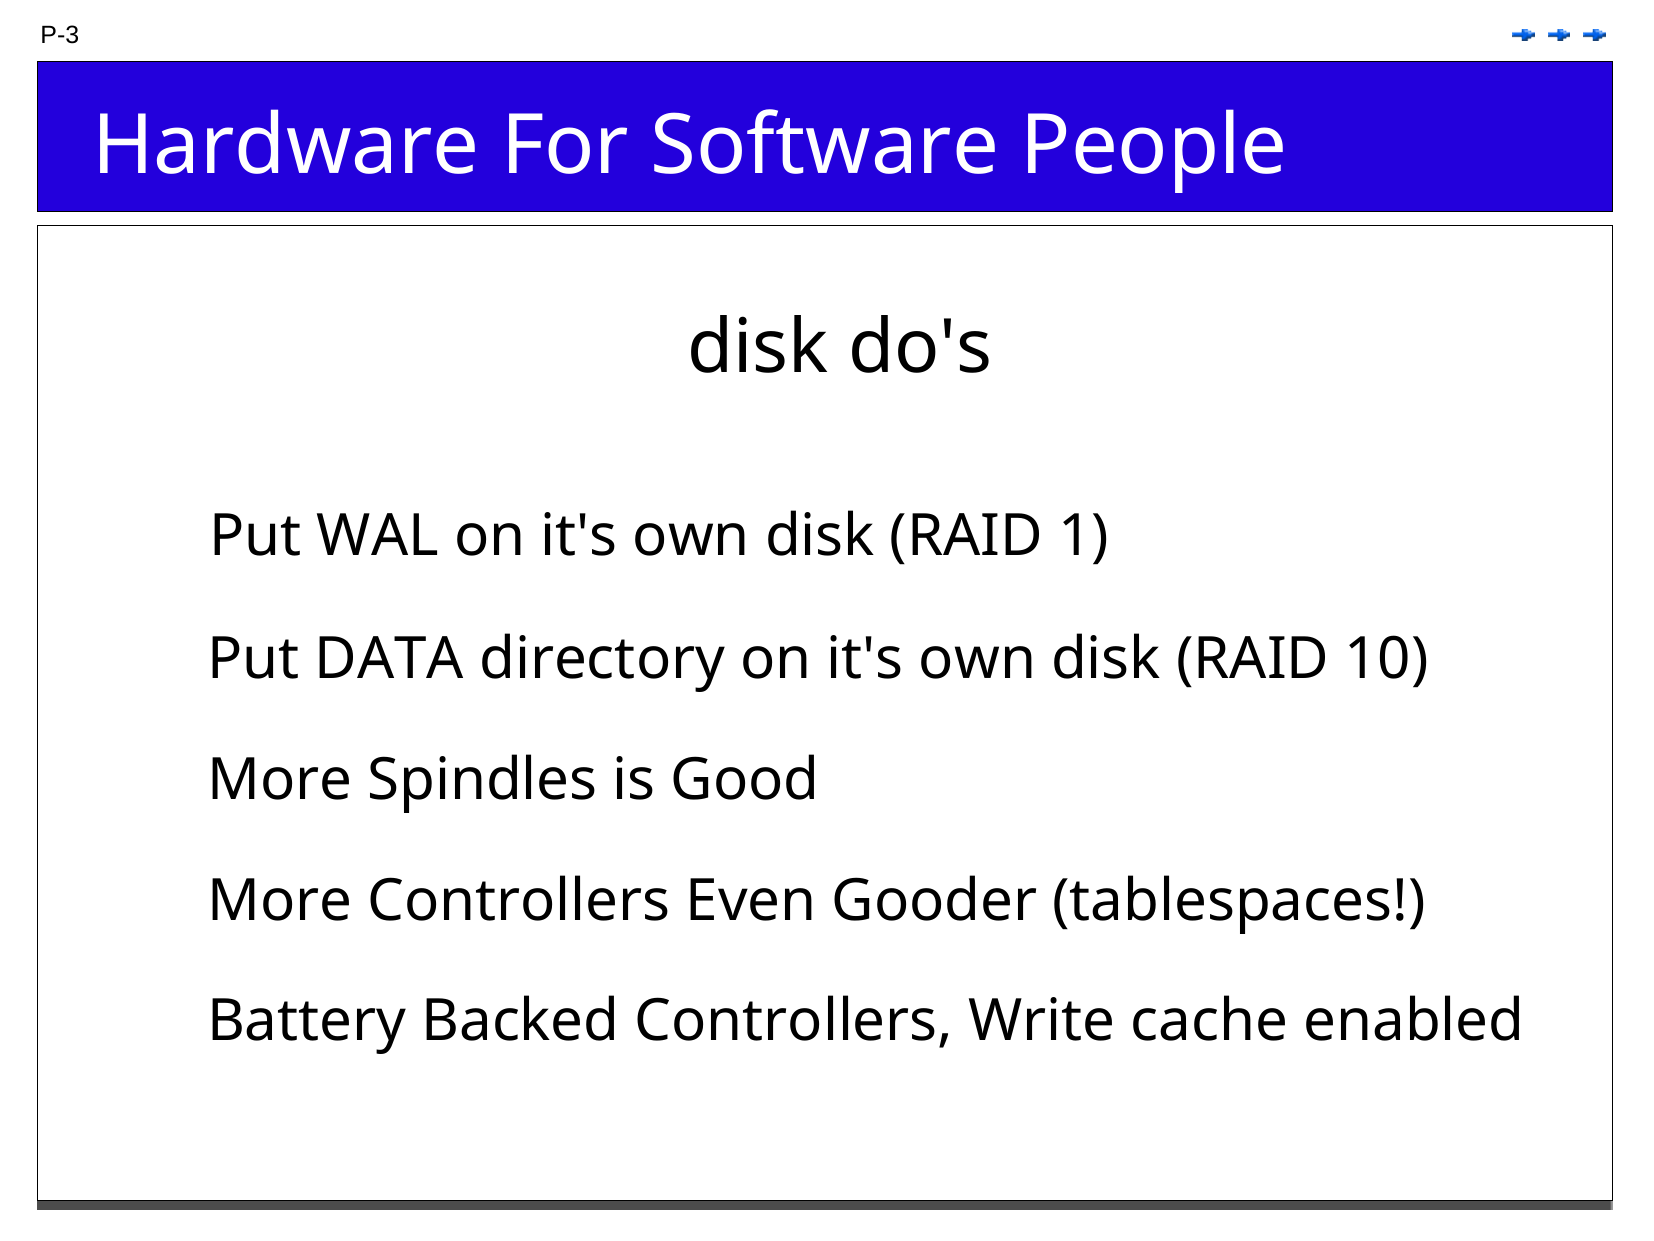

P-3
Hardware For Software People
disk do's
 Put WAL on it's own disk (RAID 1)
 Put DATA directory on it's own disk (RAID 10)
 More Spindles is Good
 More Controllers Even Gooder (tablespaces!)
 Battery Backed Controllers, Write cache enabled